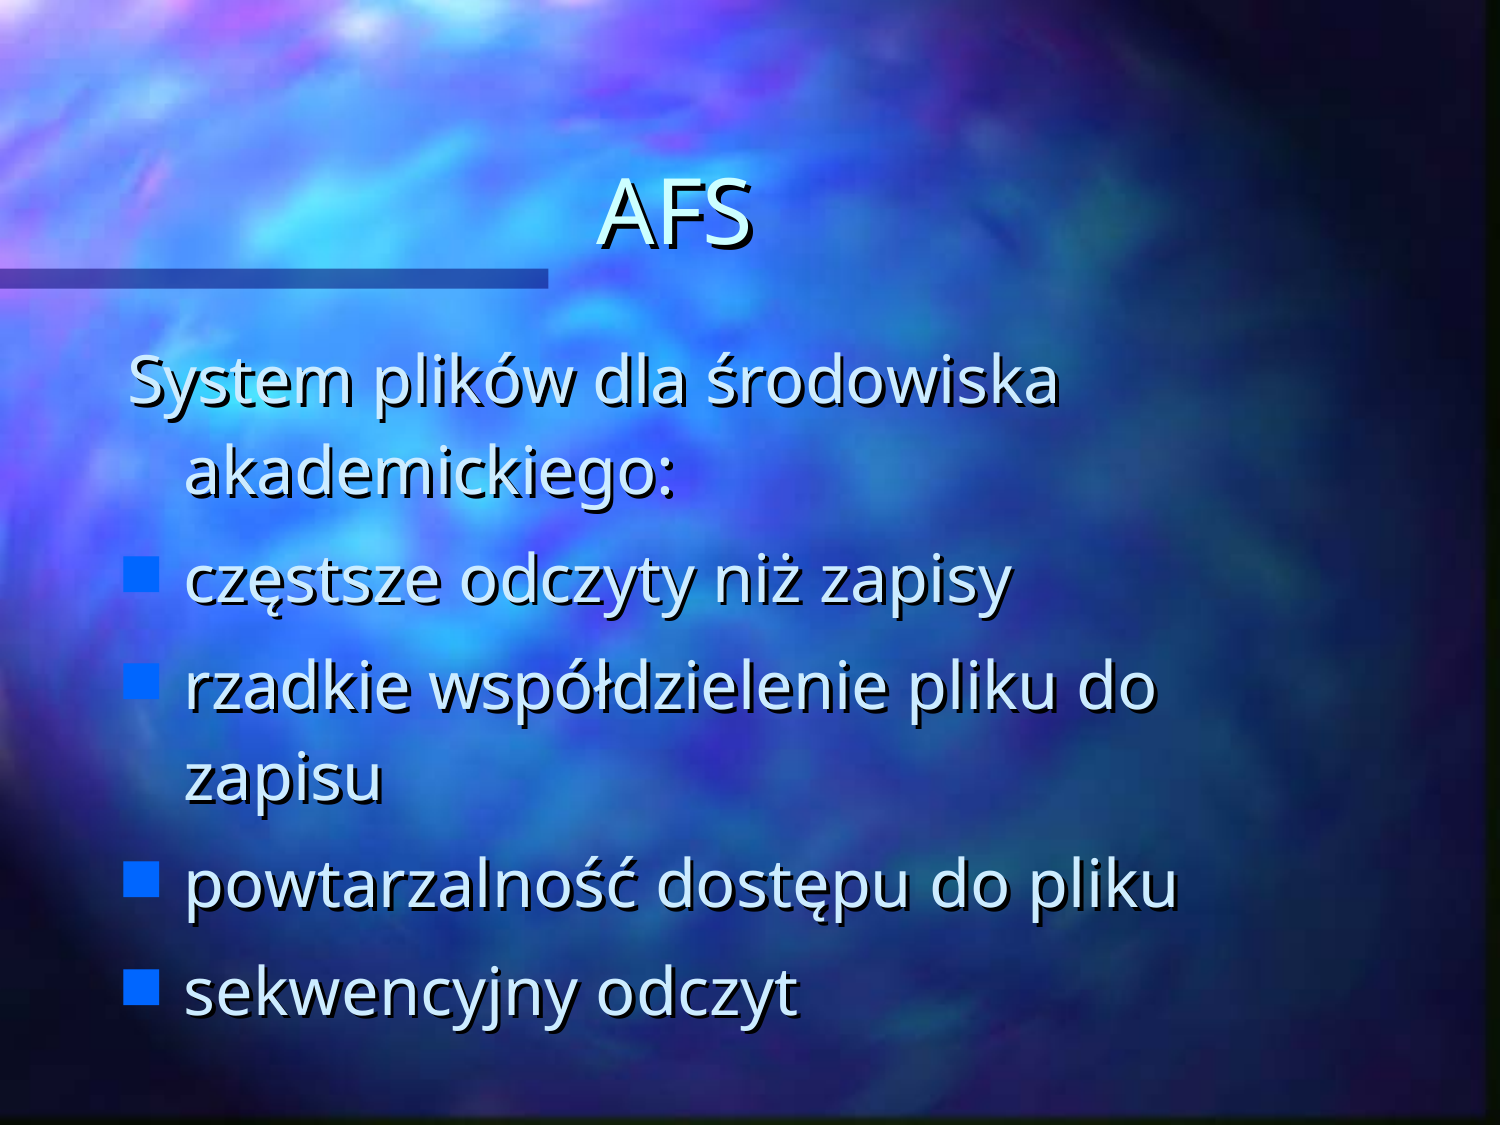

# AFS
System plików dla środowiska akademickiego:
częstsze odczyty niż zapisy
rzadkie współdzielenie pliku do zapisu
powtarzalność dostępu do pliku
sekwencyjny odczyt